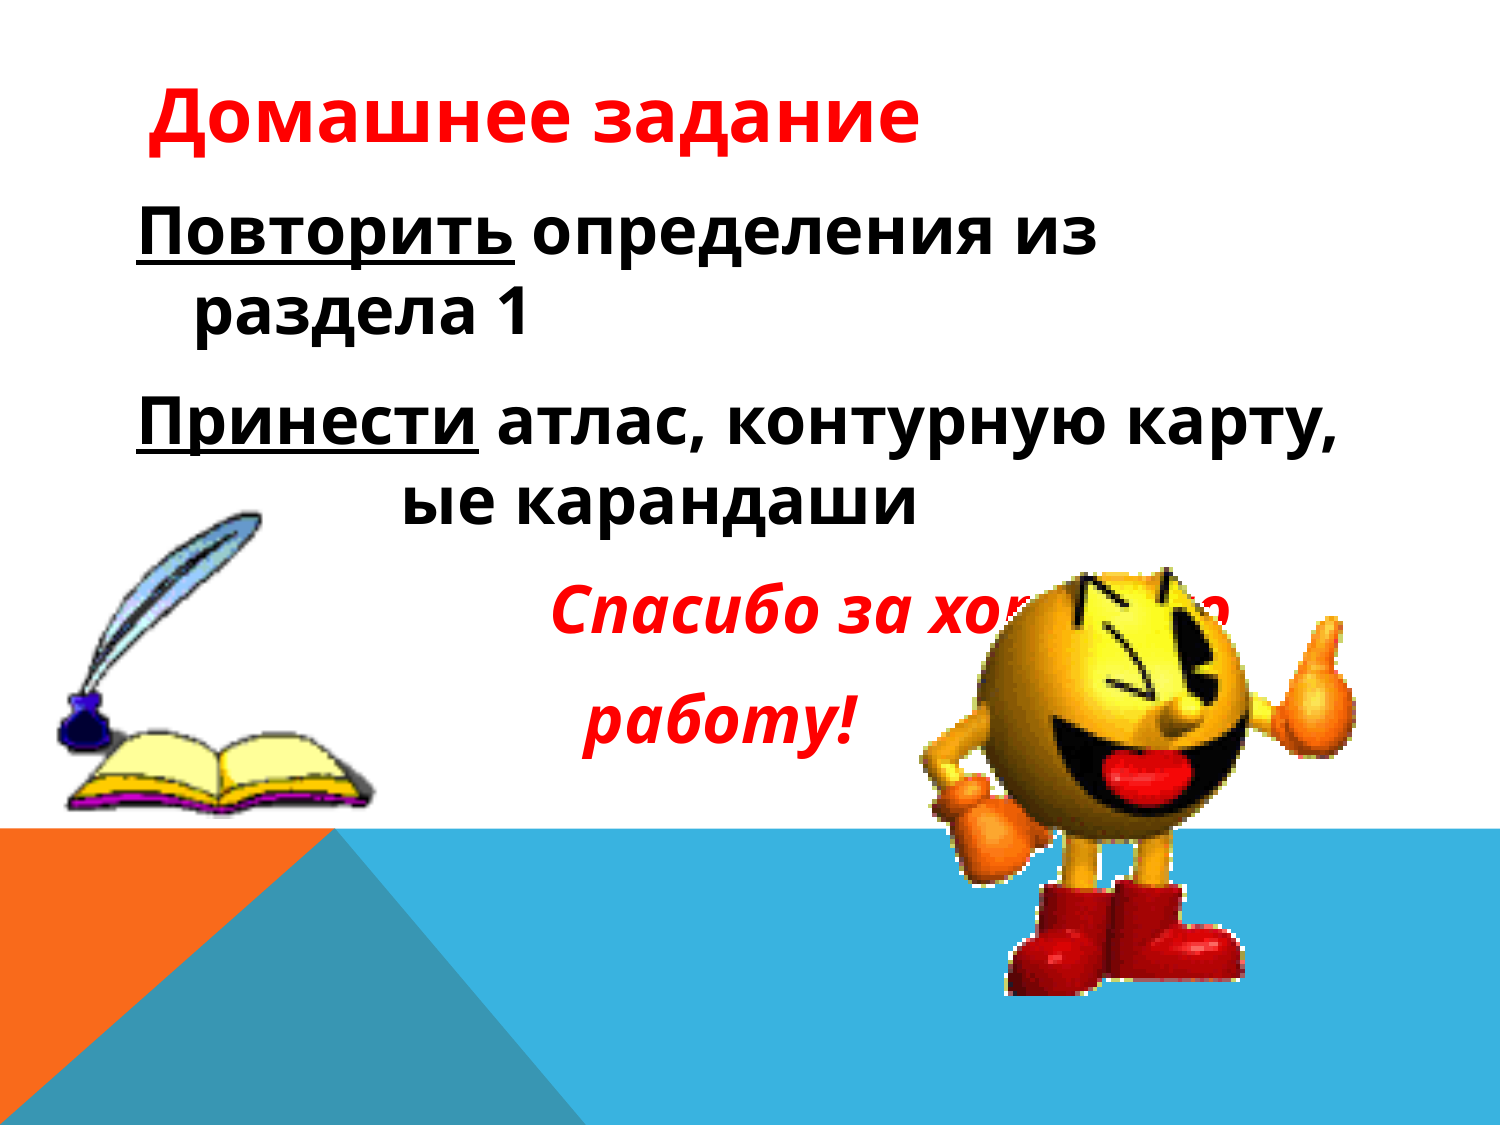

# Домашнее задание
Повторить определения из раздела 1
Принести атлас, контурную карту, цветные карандаши
 Спасибо за хорошую
 работу!